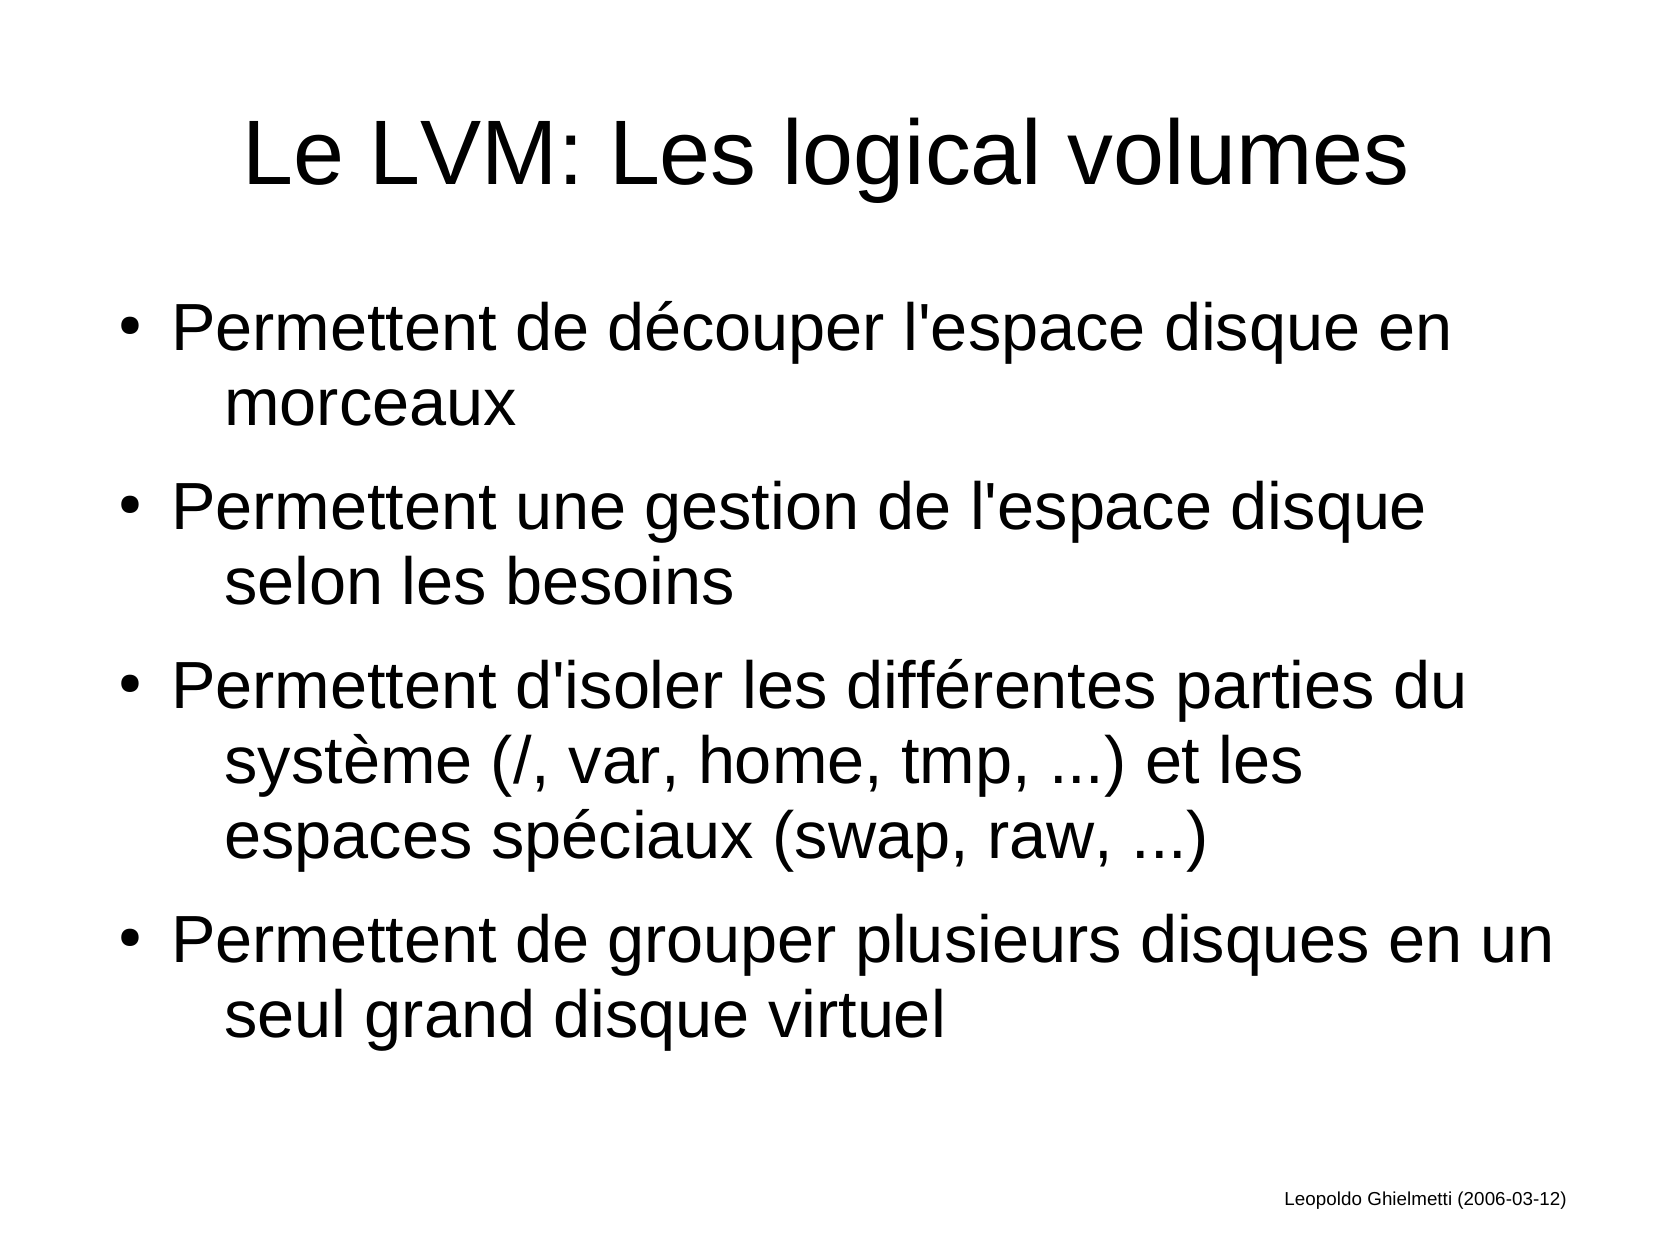

# Le LVM: Les logical volumes
Permettent de découper l'espace disque en morceaux
Permettent une gestion de l'espace disque selon les besoins
Permettent d'isoler les différentes parties du système (/, var, home, tmp, ...) et les espaces spéciaux (swap, raw, ...)
Permettent de grouper plusieurs disques en un seul grand disque virtuel
Leopoldo Ghielmetti (2006-03-12)